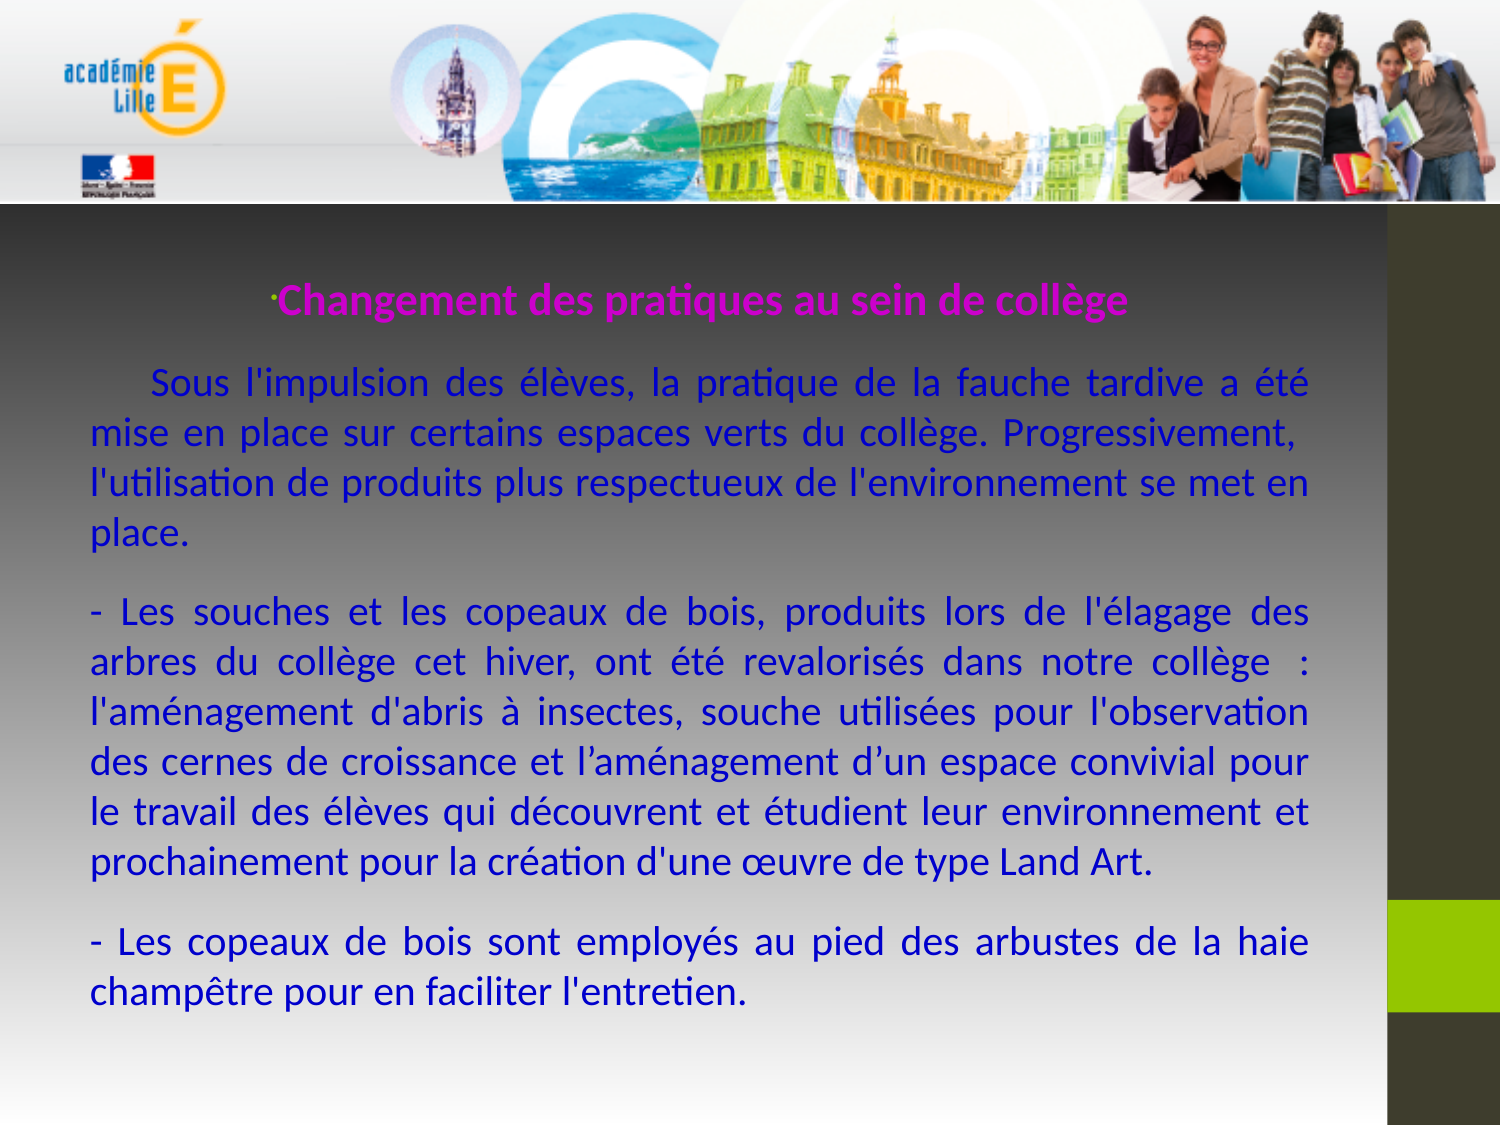

# Changement des pratiques au sein de collège
 Sous l'impulsion des élèves, la pratique de la fauche tardive a été mise en place sur certains espaces verts du collège. Progressivement, l'utilisation de produits plus respectueux de l'environnement se met en place.
- Les souches et les copeaux de bois, produits lors de l'élagage des arbres du collège cet hiver, ont été revalorisés dans notre collège  : l'aménagement d'abris à insectes, souche utilisées pour l'observation des cernes de croissance et l’aménagement d’un espace convivial pour le travail des élèves qui découvrent et étudient leur environnement et prochainement pour la création d'une œuvre de type Land Art.
- Les copeaux de bois sont employés au pied des arbustes de la haie champêtre pour en faciliter l'entretien.